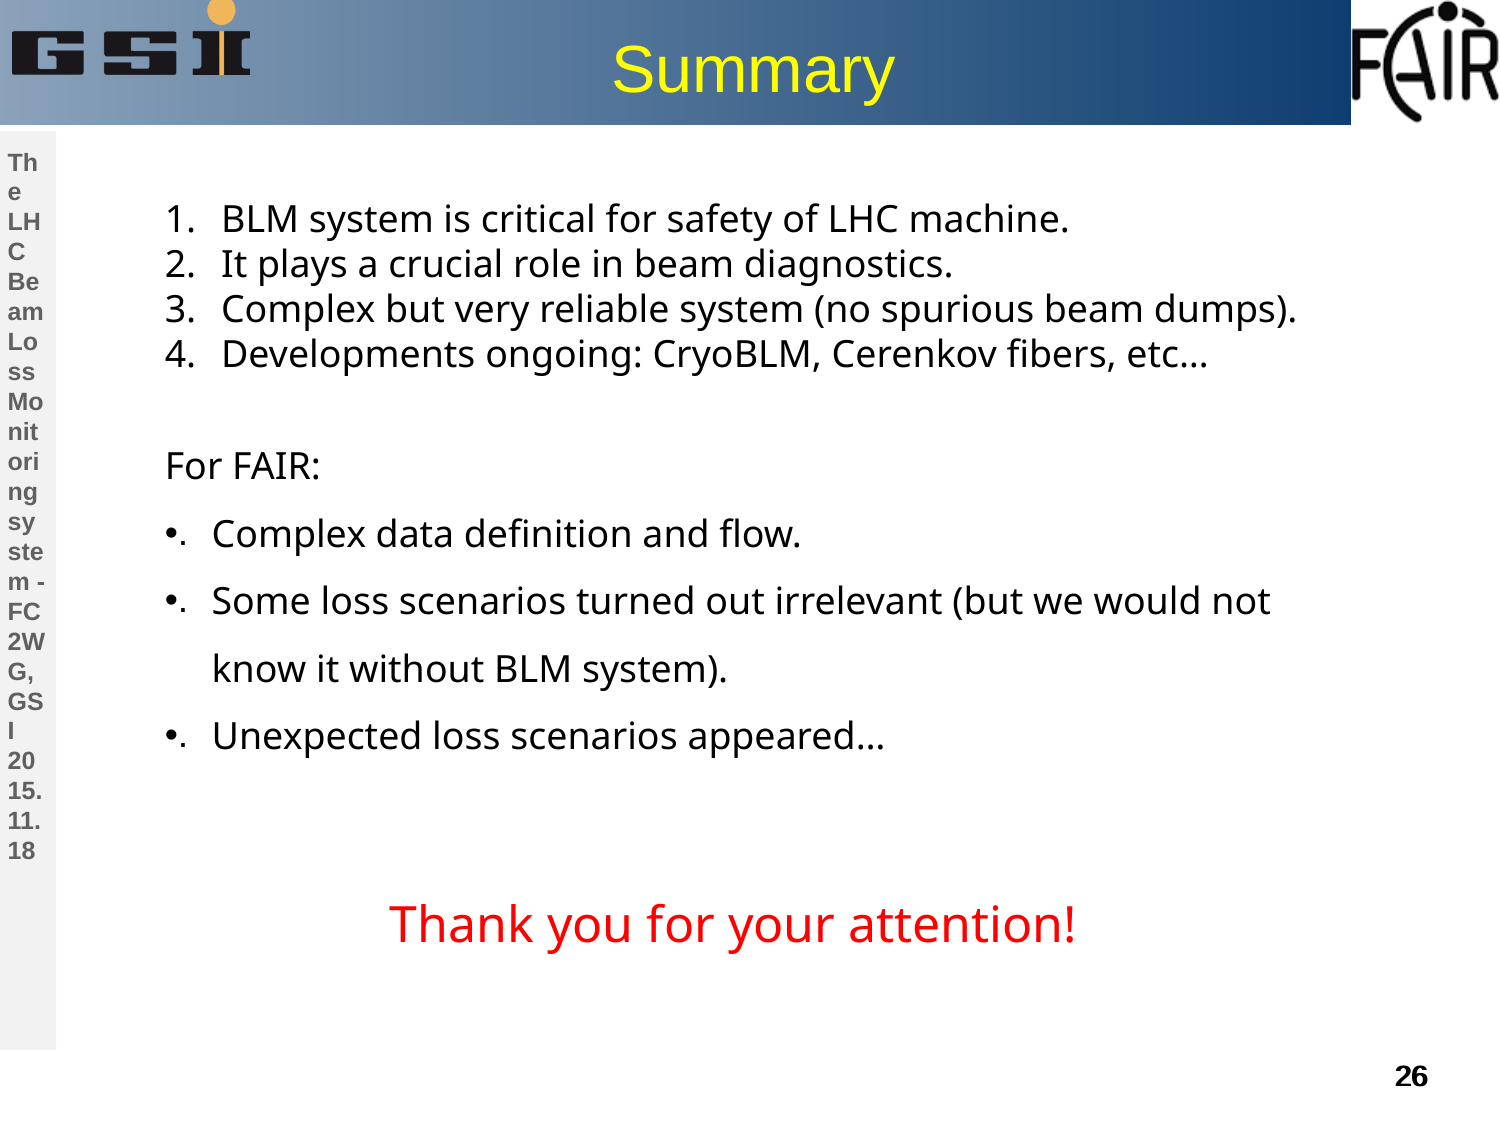

# Summary
The LHC Beam Loss Monitoring system - FC2WG, GSI 2015.11.18
BLM system is critical for safety of LHC machine.
It plays a crucial role in beam diagnostics.
Complex but very reliable system (no spurious beam dumps).
Developments ongoing: CryoBLM, Cerenkov fibers, etc…
For FAIR:
Complex data definition and flow.
Some loss scenarios turned out irrelevant (but we would not know it without BLM system).
Unexpected loss scenarios appeared…
 	Thank you for your attention!
IP8